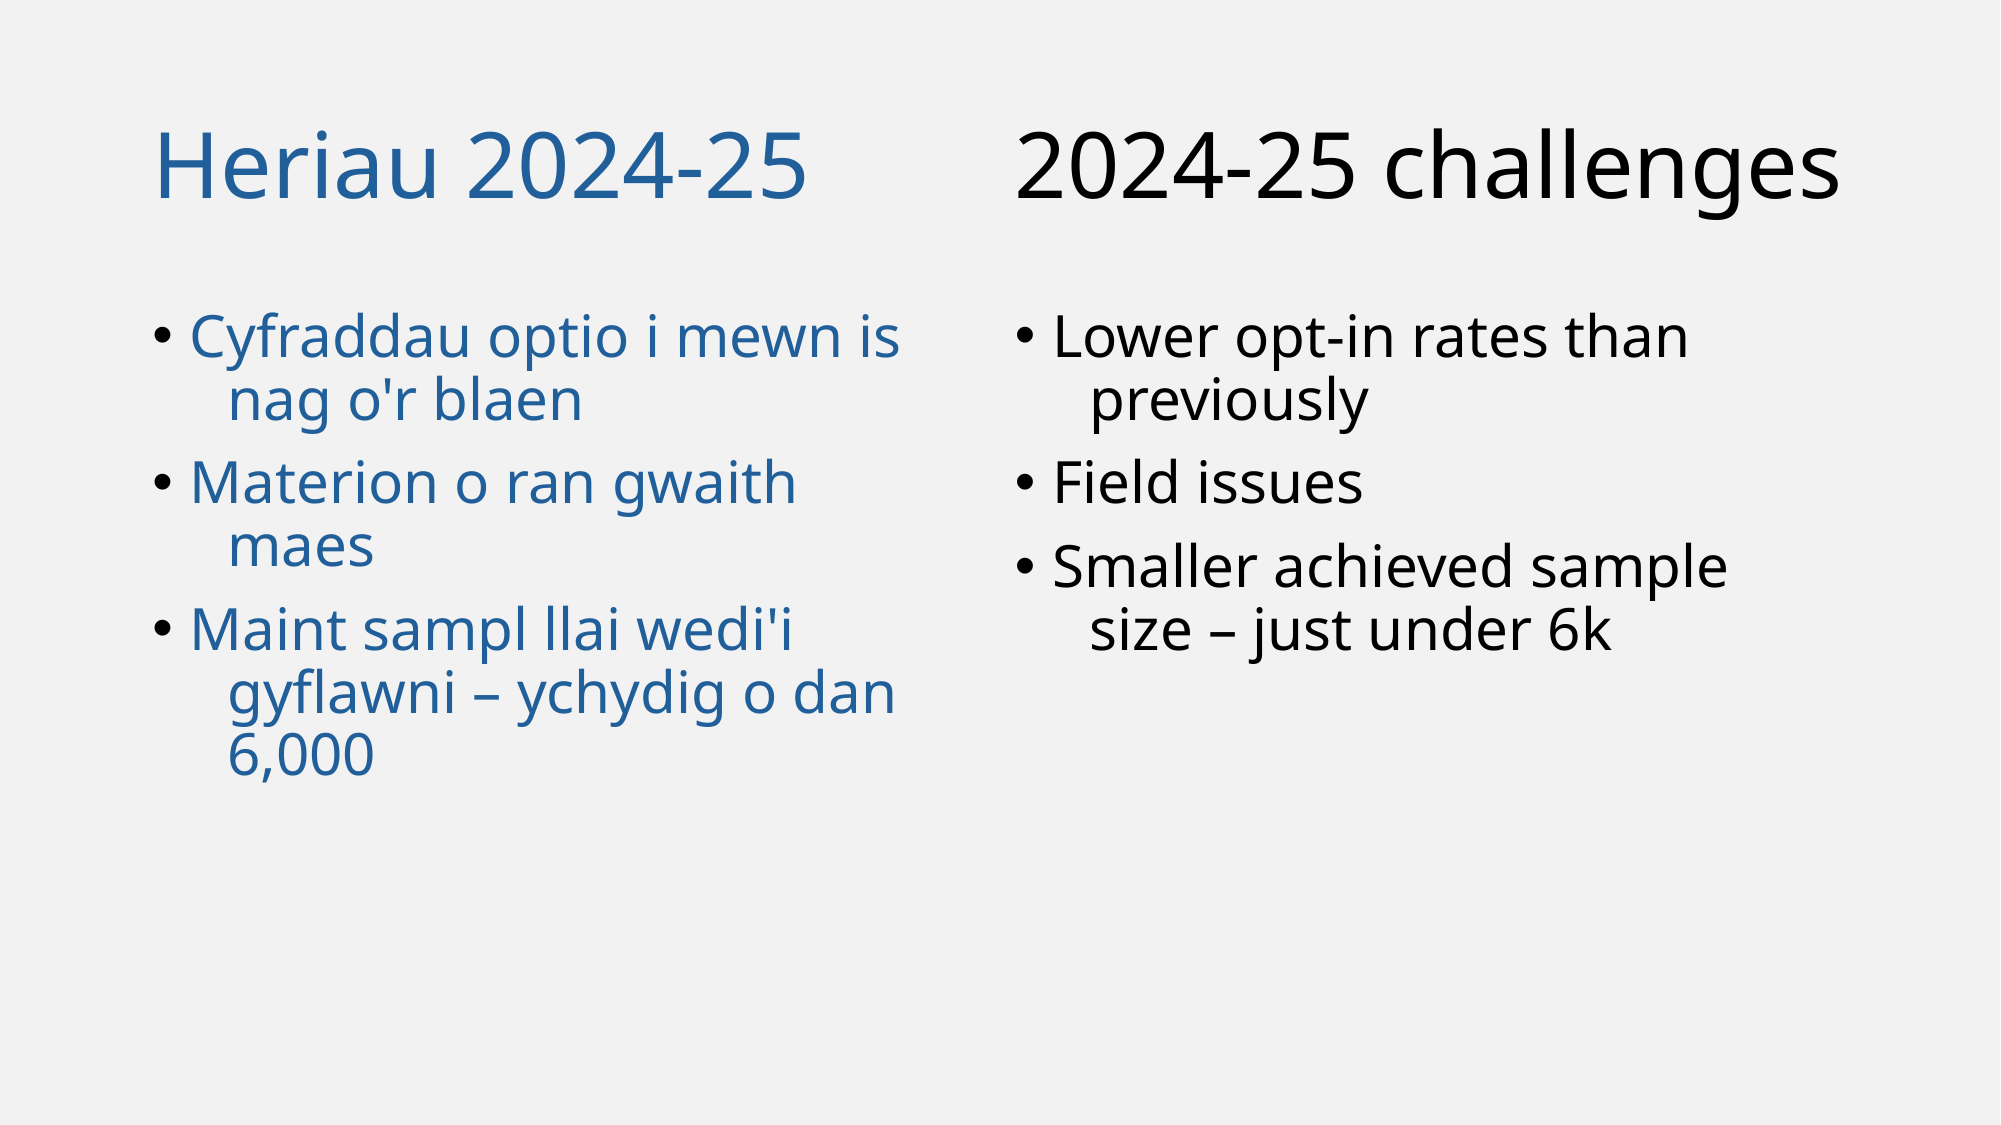

Heriau 2024-25
# 2024-25 challenges
Cyfraddau optio i mewn is nag o'r blaen
Materion o ran gwaith maes
Maint sampl llai wedi'i gyflawni – ychydig o dan 6,000
Lower opt-in rates than previously
Field issues
Smaller achieved sample size – just under 6k